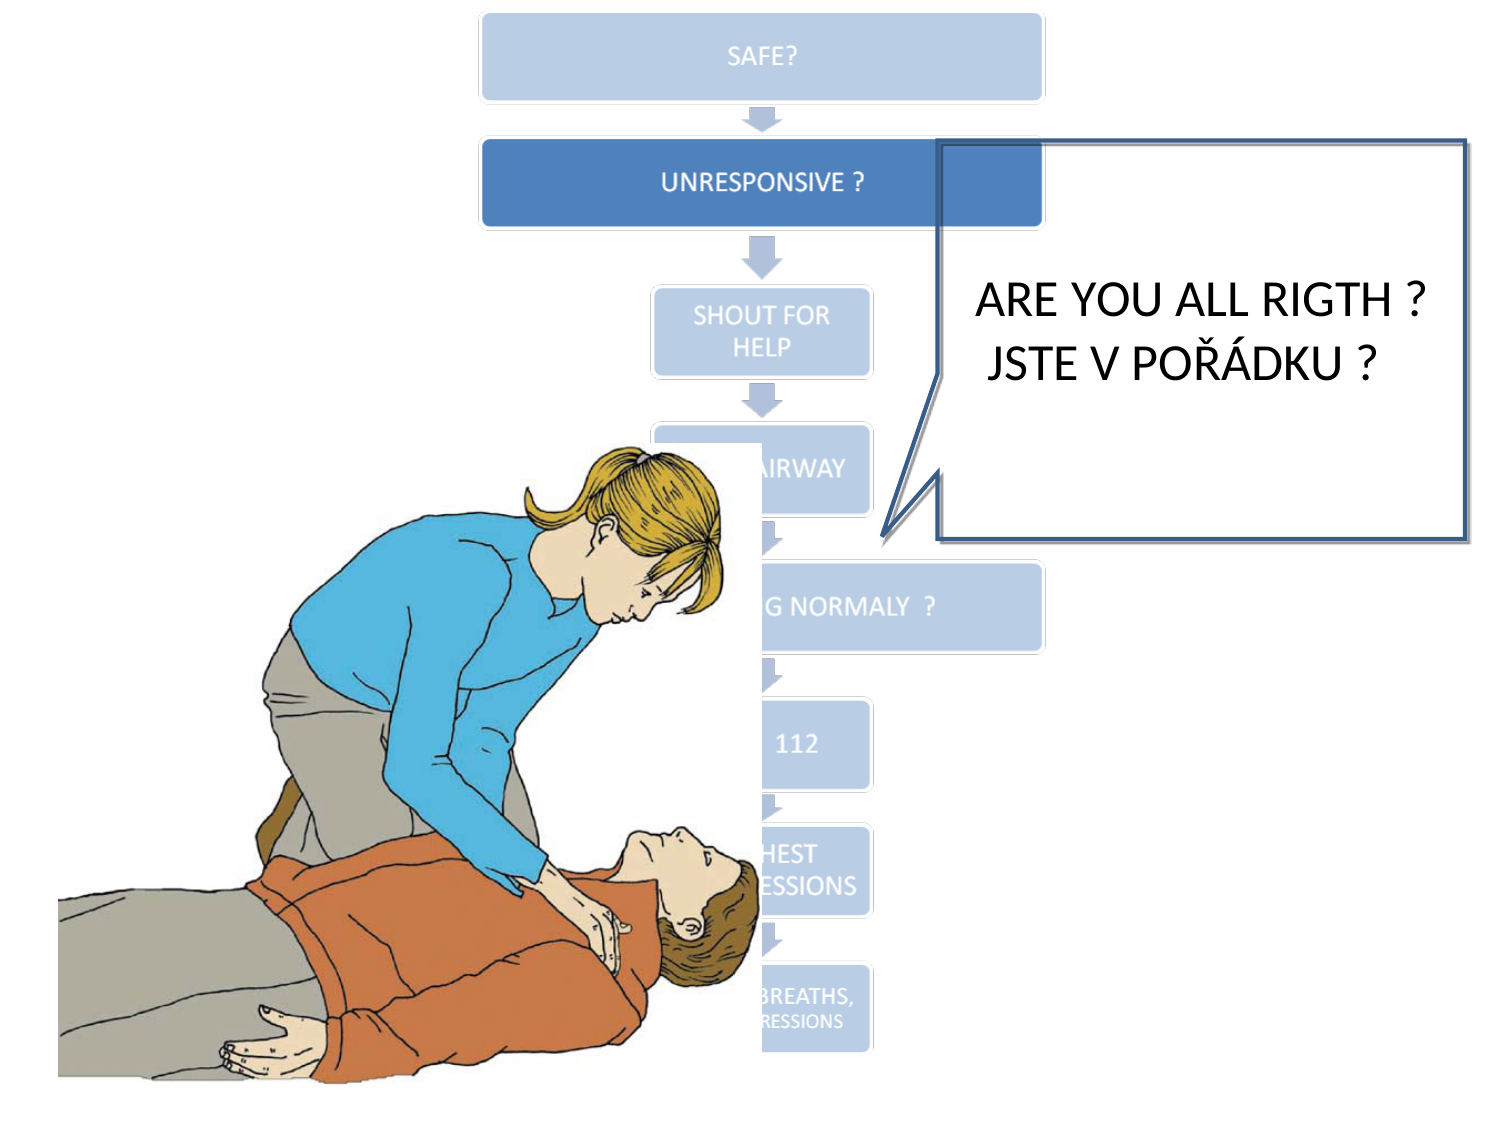

ARE YOU ALL RIGTH ?
 JSTE V POŘÁDKU ?